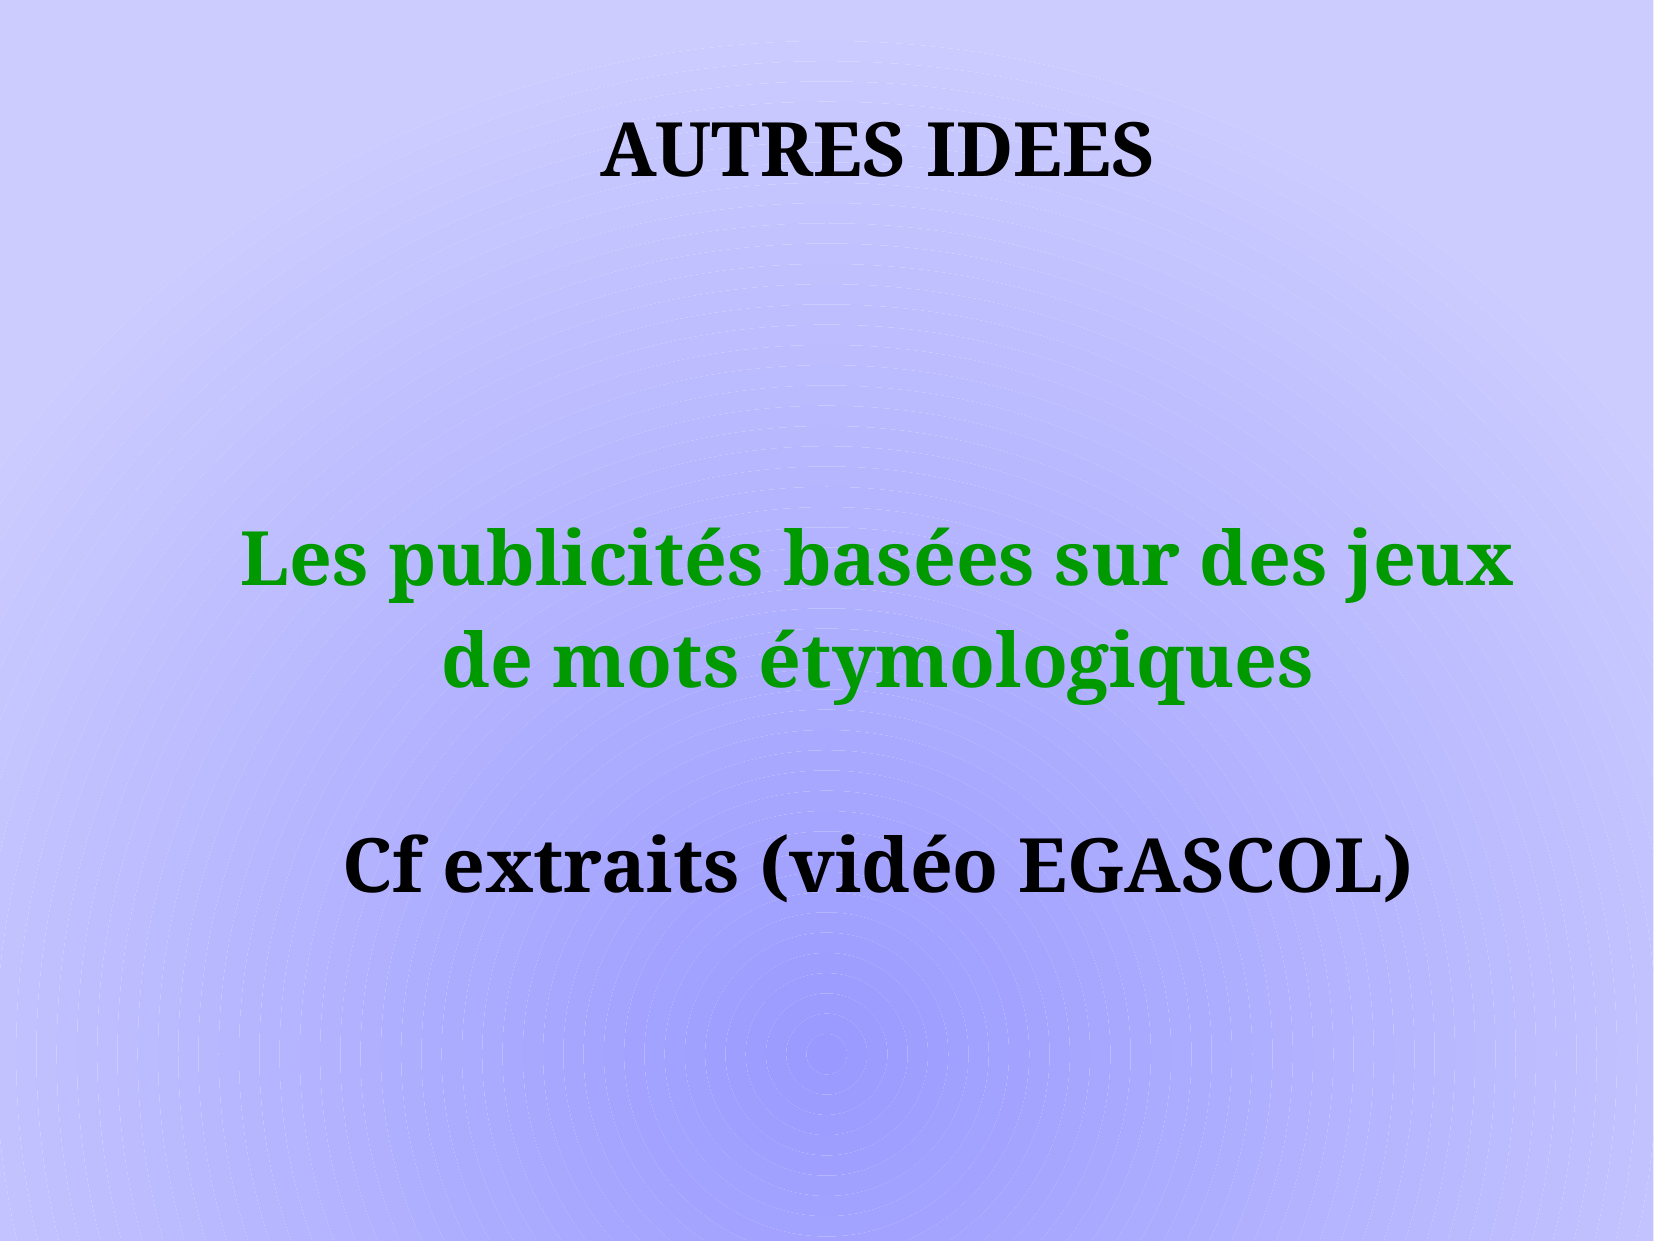

AUTRES IDEES
Les publicités basées sur des jeux de mots étymologiques
Cf extraits (vidéo EGASCOL)